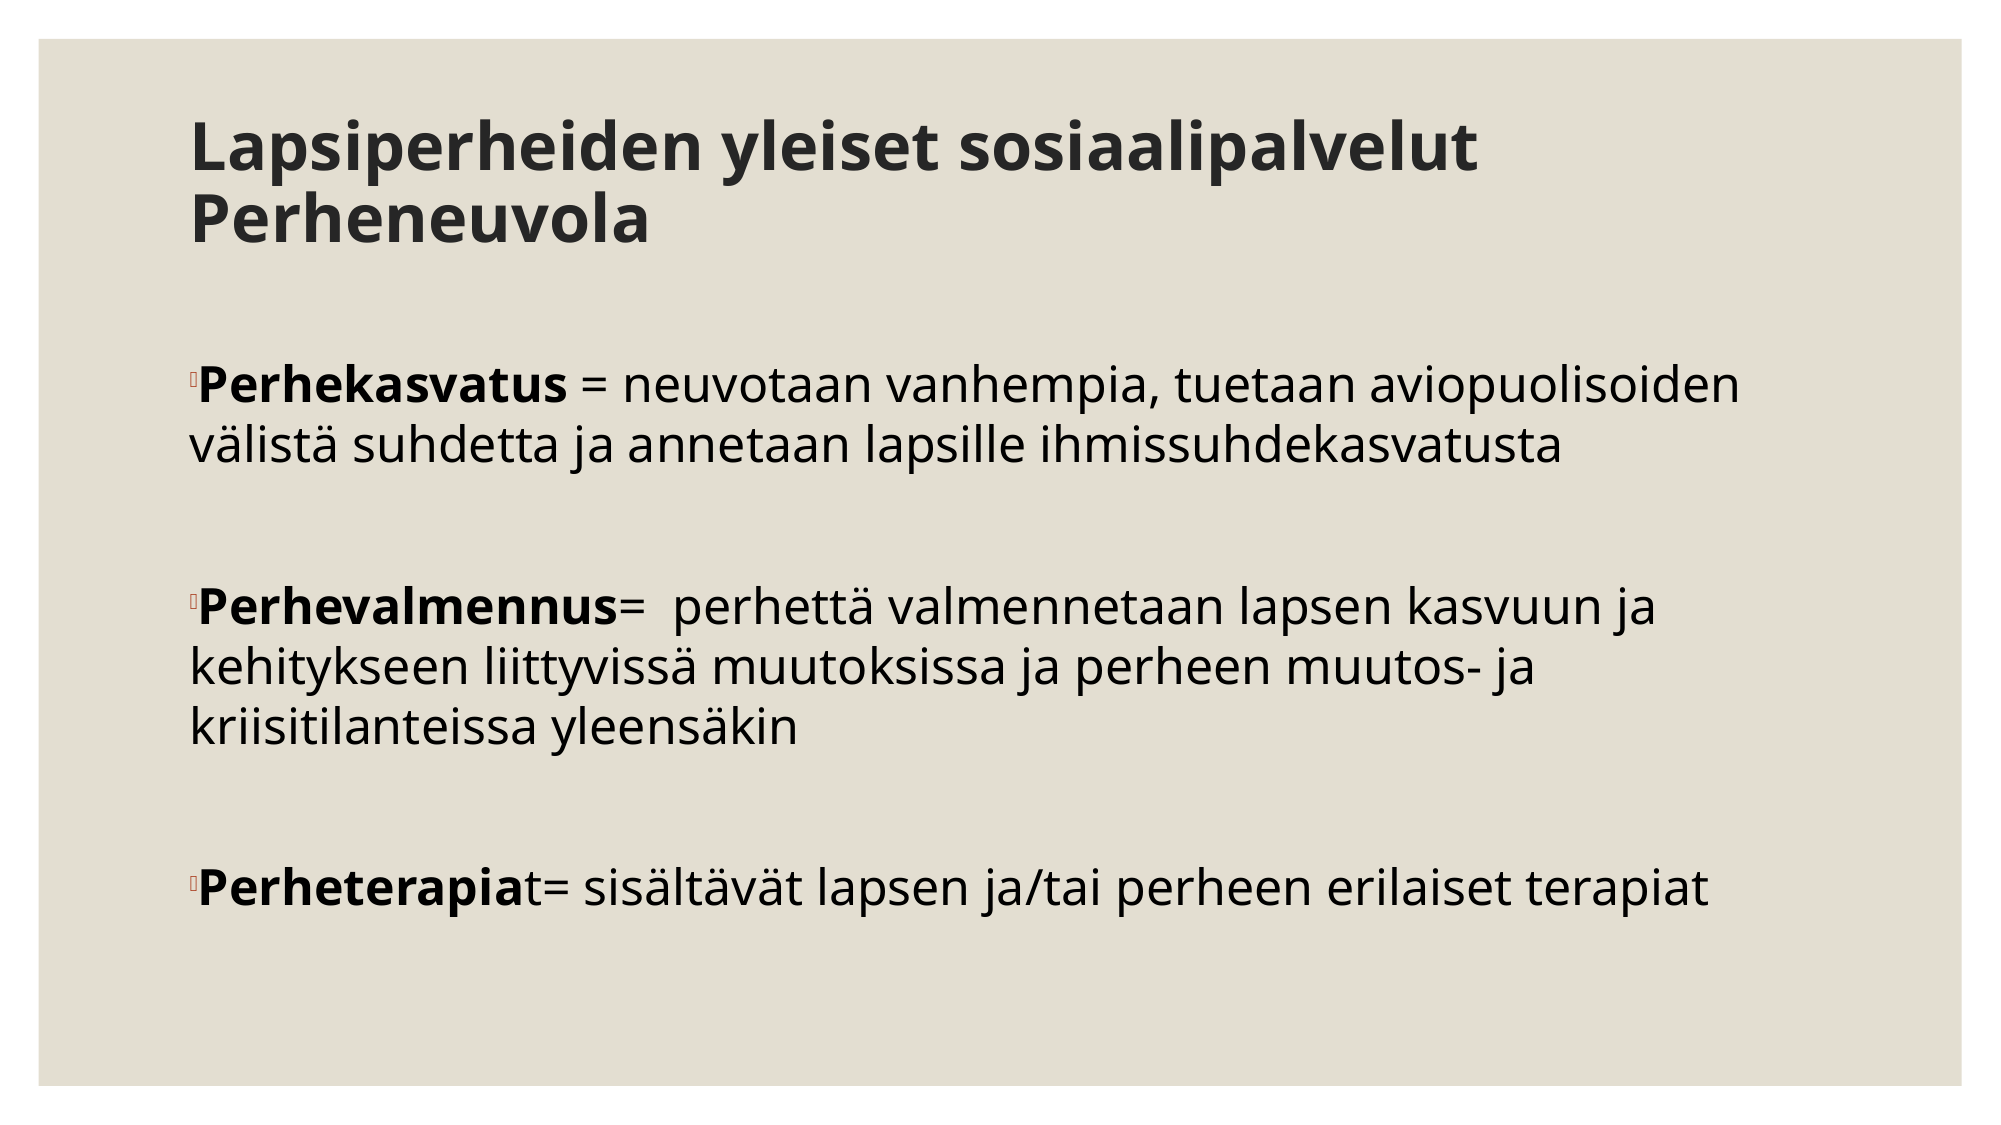

# Lapsiperheiden yleiset sosiaalipalvelut Perheneuvola
Perhekasvatus = neuvotaan vanhempia, tuetaan aviopuolisoiden välistä suhdetta ja annetaan lapsille ihmissuhdekasvatusta
Perhevalmennus= perhettä valmennetaan lapsen kasvuun ja kehitykseen liittyvissä muutoksissa ja perheen muutos- ja kriisitilanteissa yleensäkin
Perheterapiat= sisältävät lapsen ja/tai perheen erilaiset terapiat